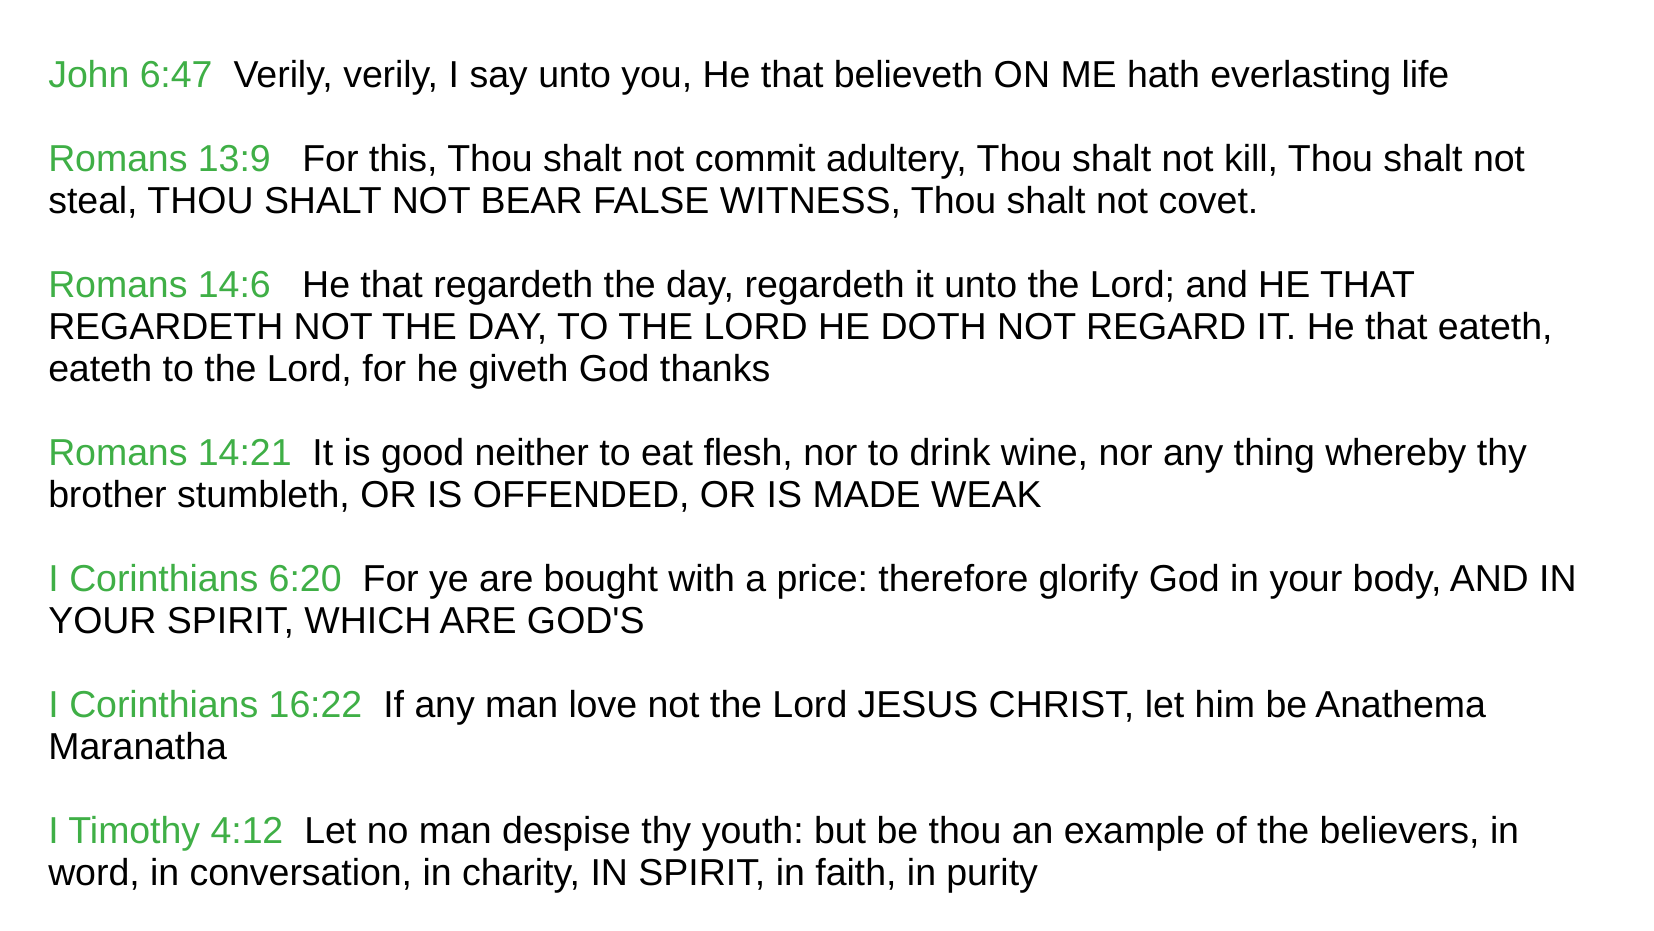

John 6:47 Verily, verily, I say unto you, He that believeth ON ME hath everlasting life
Romans 13:9 For this, Thou shalt not commit adultery, Thou shalt not kill, Thou shalt not steal, THOU SHALT NOT BEAR FALSE WITNESS, Thou shalt not covet.
Romans 14:6 He that regardeth the day, regardeth it unto the Lord; and HE THAT REGARDETH NOT THE DAY, TO THE LORD HE DOTH NOT REGARD IT. He that eateth, eateth to the Lord, for he giveth God thanks
Romans 14:21 It is good neither to eat flesh, nor to drink wine, nor any thing whereby thy brother stumbleth, OR IS OFFENDED, OR IS MADE WEAK
I Corinthians 6:20 For ye are bought with a price: therefore glorify God in your body, AND IN YOUR SPIRIT, WHICH ARE GOD'S
I Corinthians 16:22 If any man love not the Lord JESUS CHRIST, let him be Anathema Maranatha
I Timothy 4:12 Let no man despise thy youth: but be thou an example of the believers, in word, in conversation, in charity, IN SPIRIT, in faith, in purity